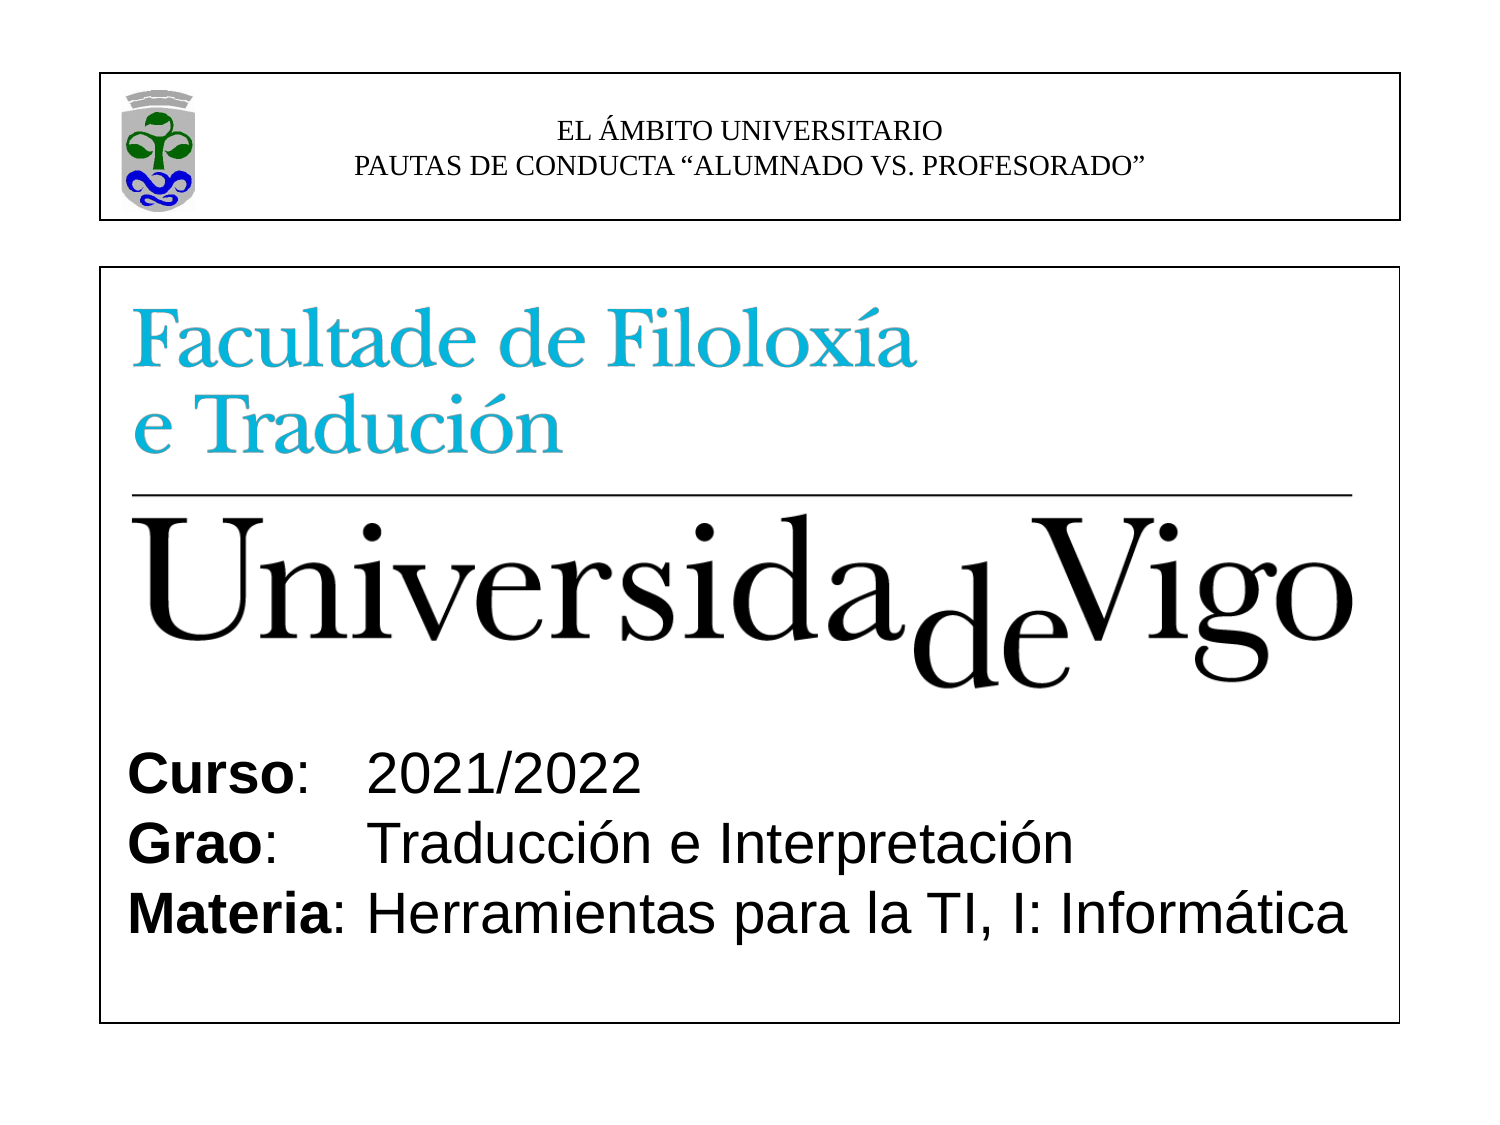

Curso:	2021/2022
Grao:	Traducción e Interpretación
Materia:	Herramientas para la TI, I: Informática